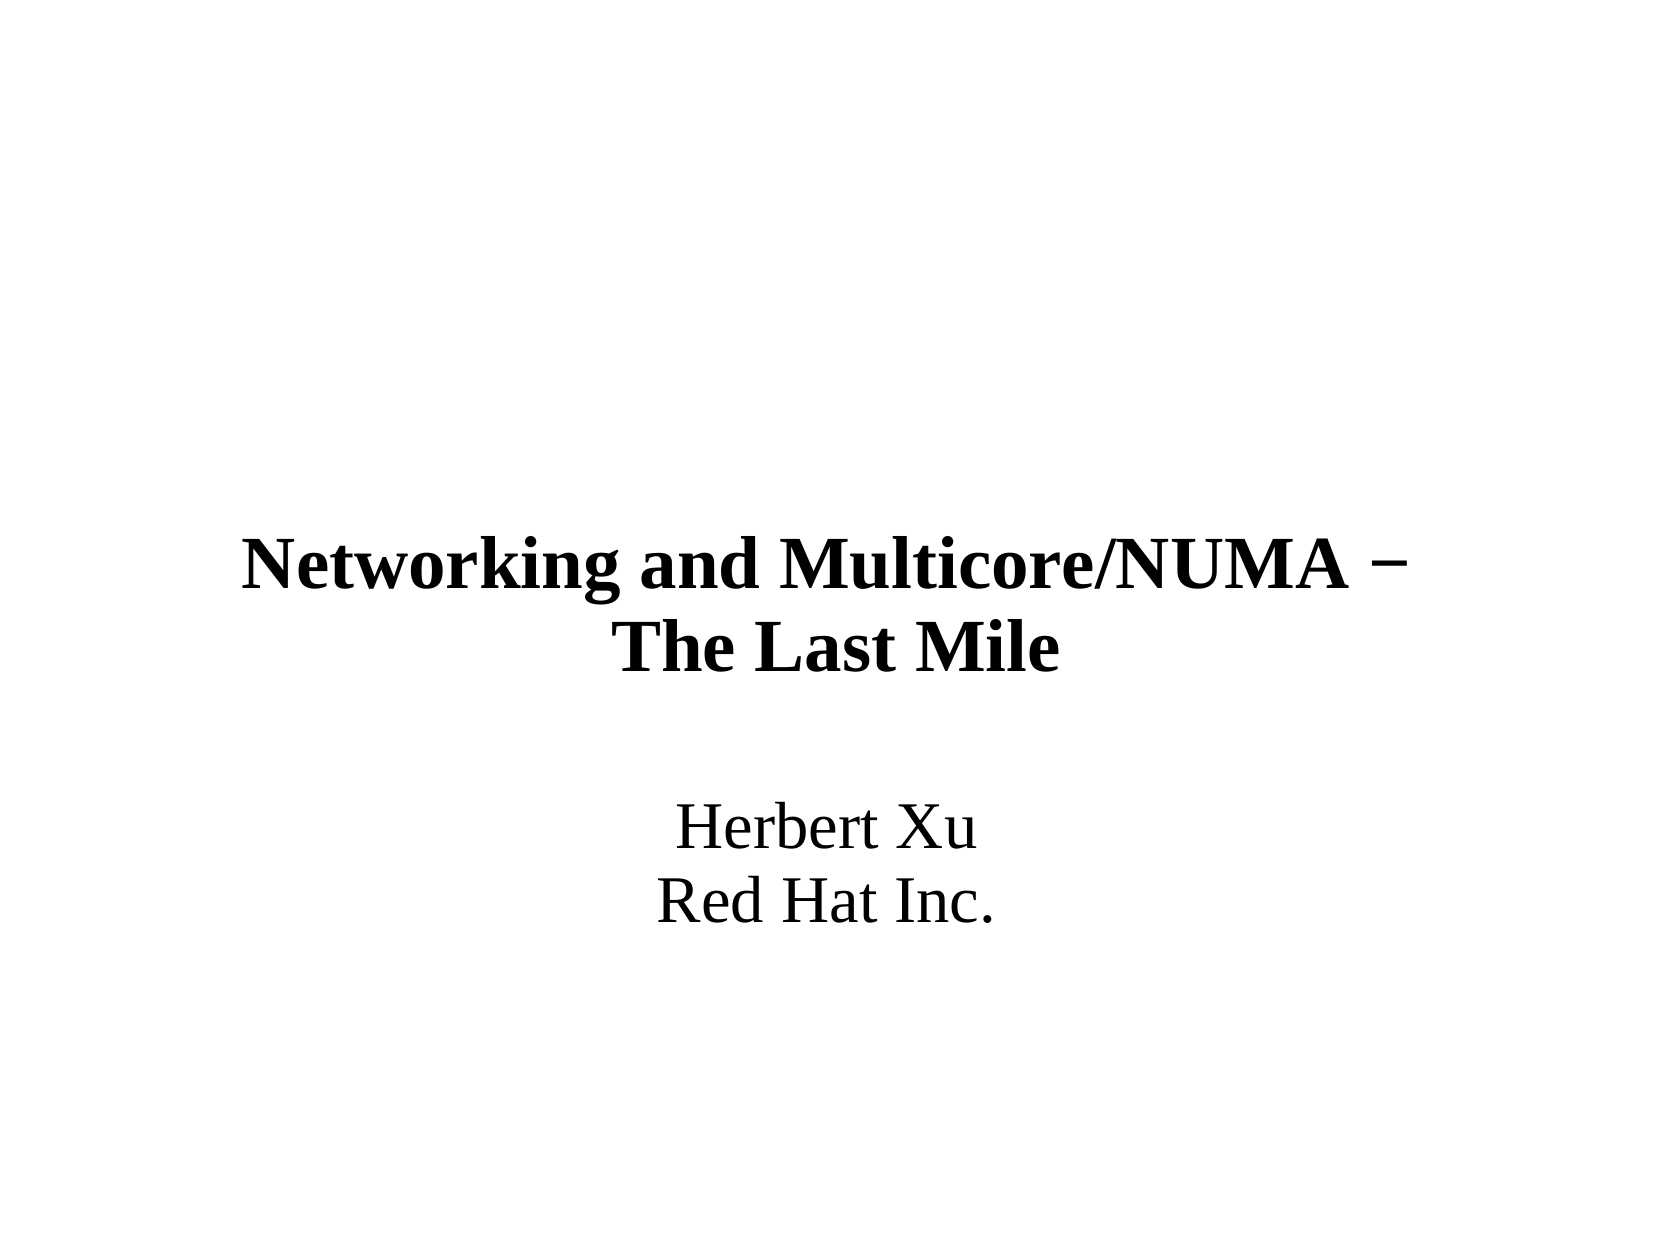

# Networking and Multicore/NUMA − The Last Mile Herbert Xu Red Hat Inc.